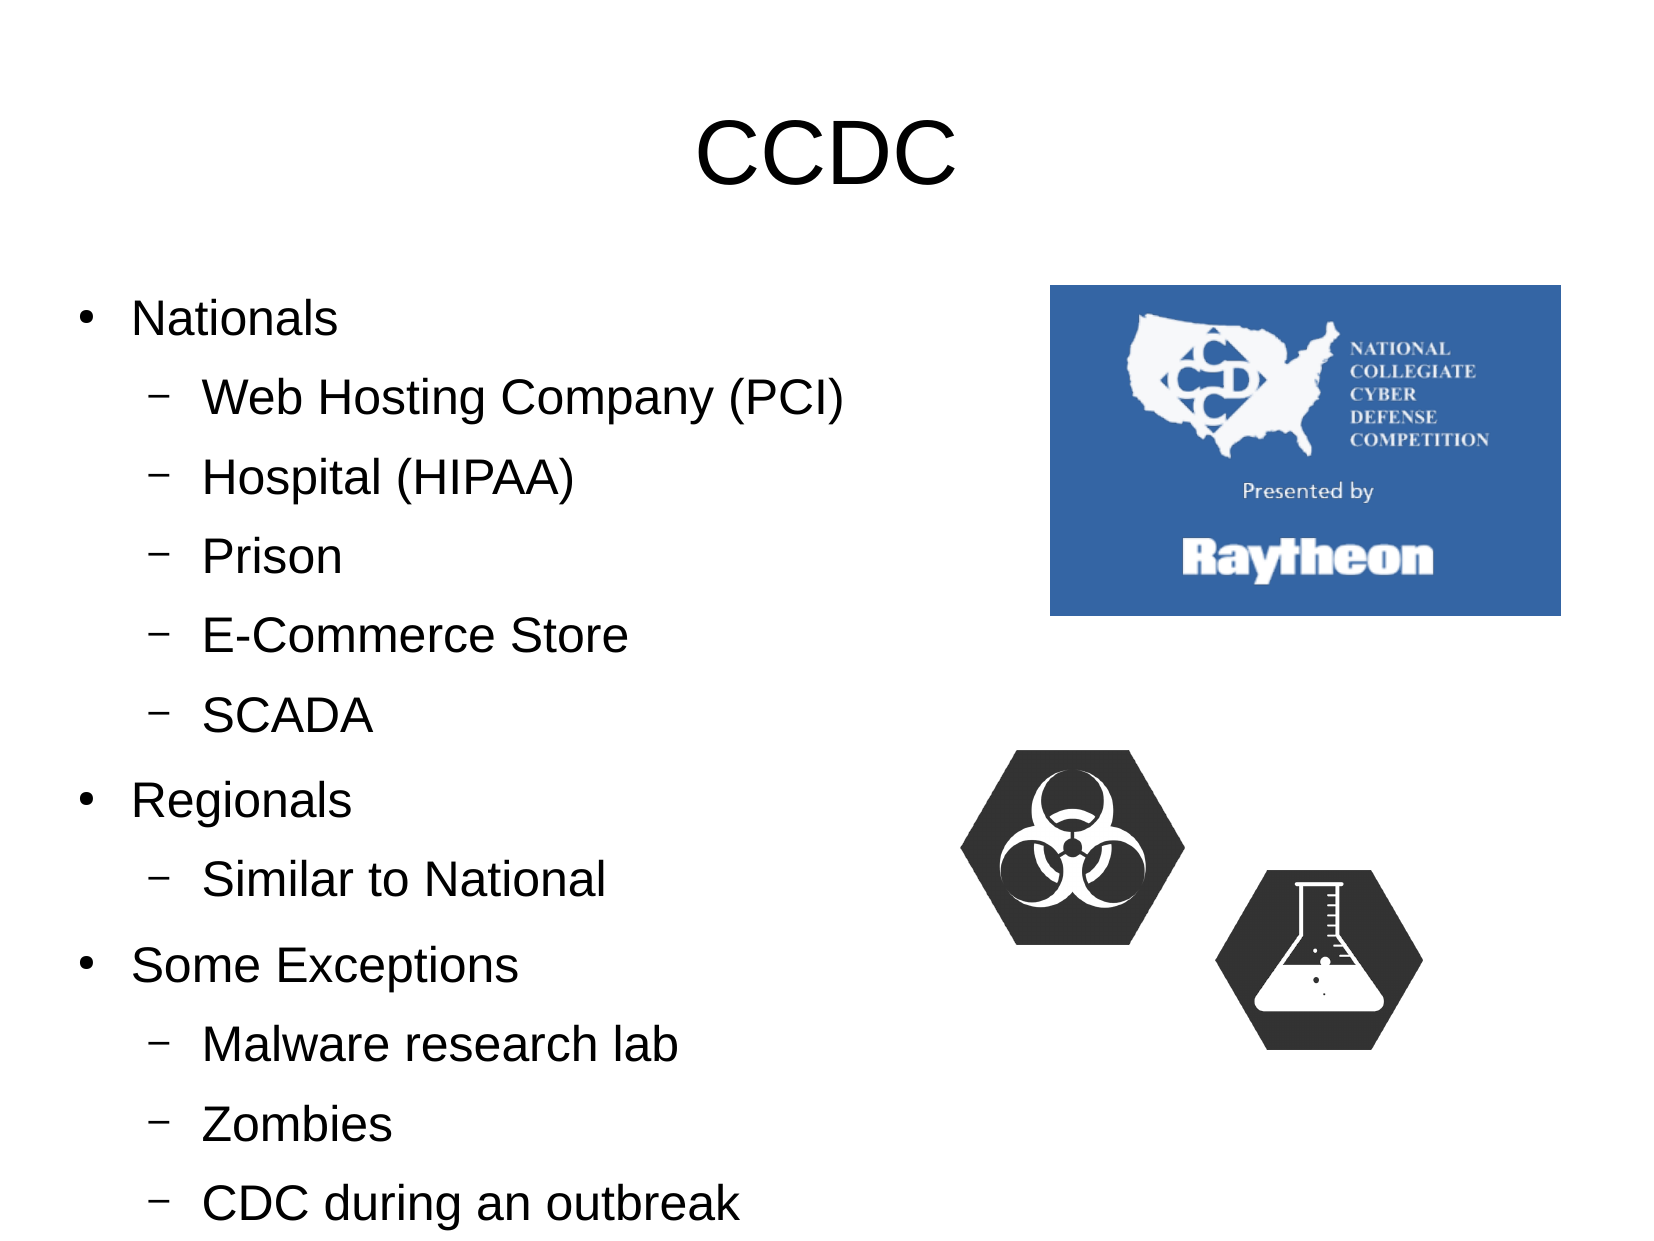

# CCDC
Nationals
Web Hosting Company (PCI)
Hospital (HIPAA)
Prison
E-Commerce Store
SCADA
Regionals
Similar to National
Some Exceptions
Malware research lab
Zombies
CDC during an outbreak